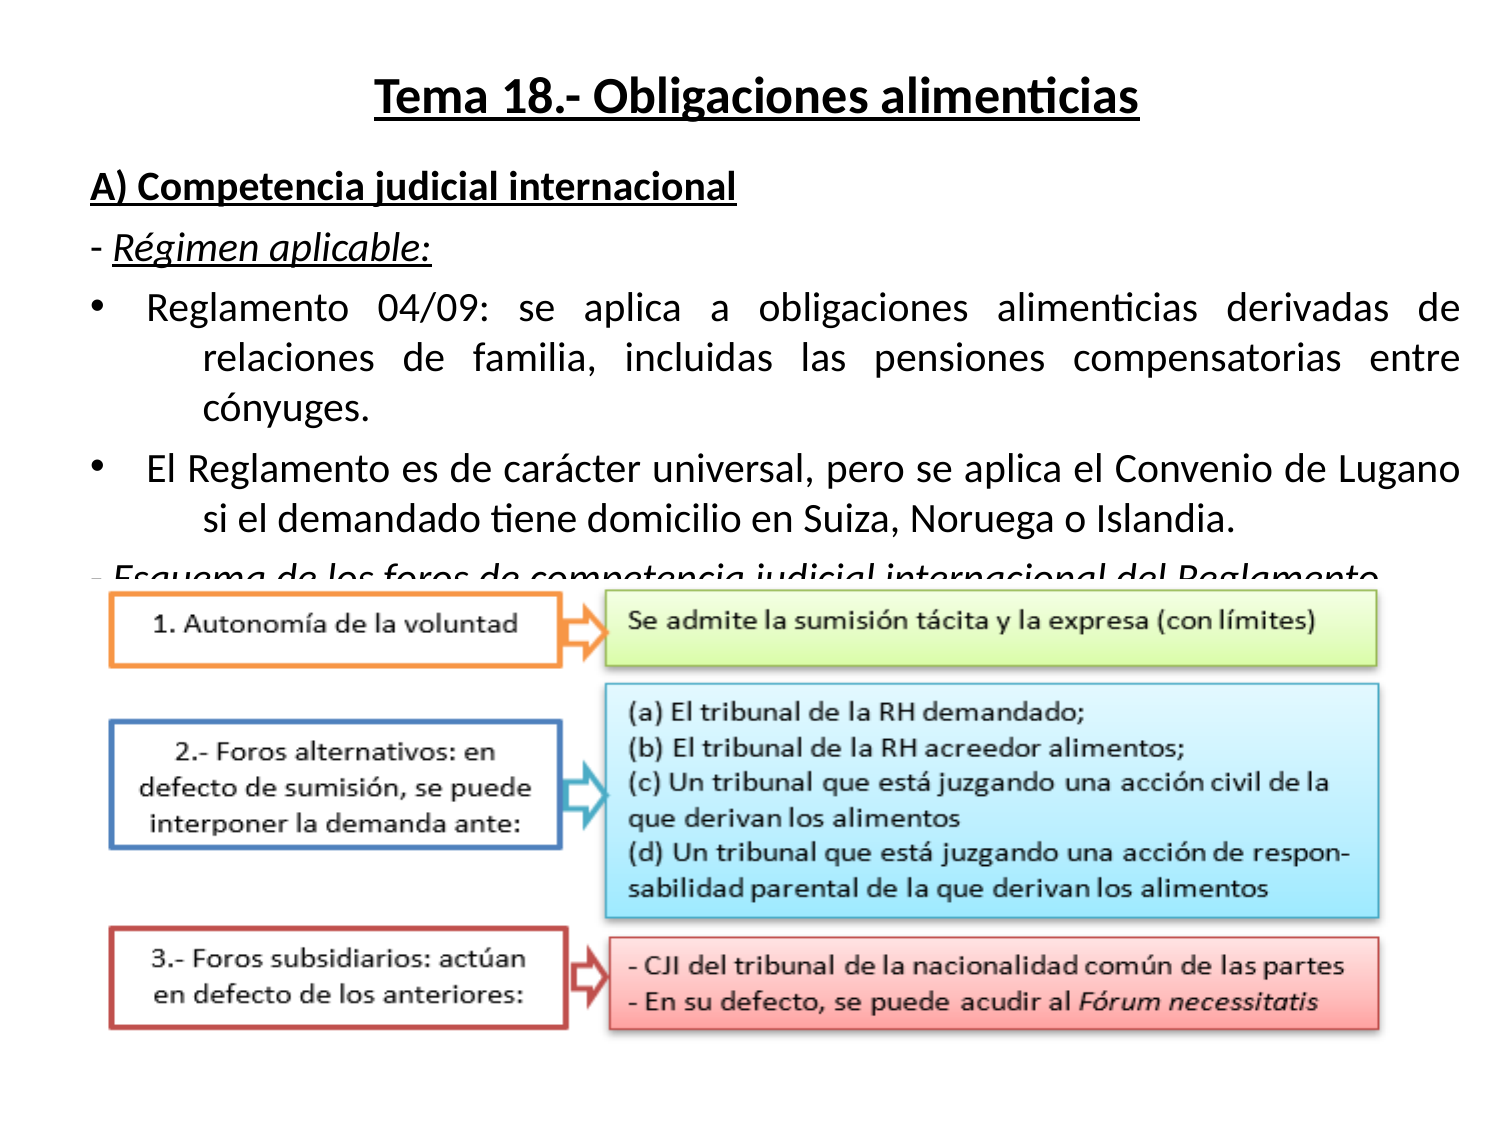

# Tema 18.- Obligaciones alimenticias
A) Competencia judicial internacional
- Régimen aplicable:
Reglamento 04/09: se aplica a obligaciones alimenticias derivadas de relaciones de familia, incluidas las pensiones compensatorias entre cónyuges.
El Reglamento es de carácter universal, pero se aplica el Convenio de Lugano si el demandado tiene domicilio en Suiza, Noruega o Islandia.
- Esquema de los foros de competencia judicial internacional del Reglamento